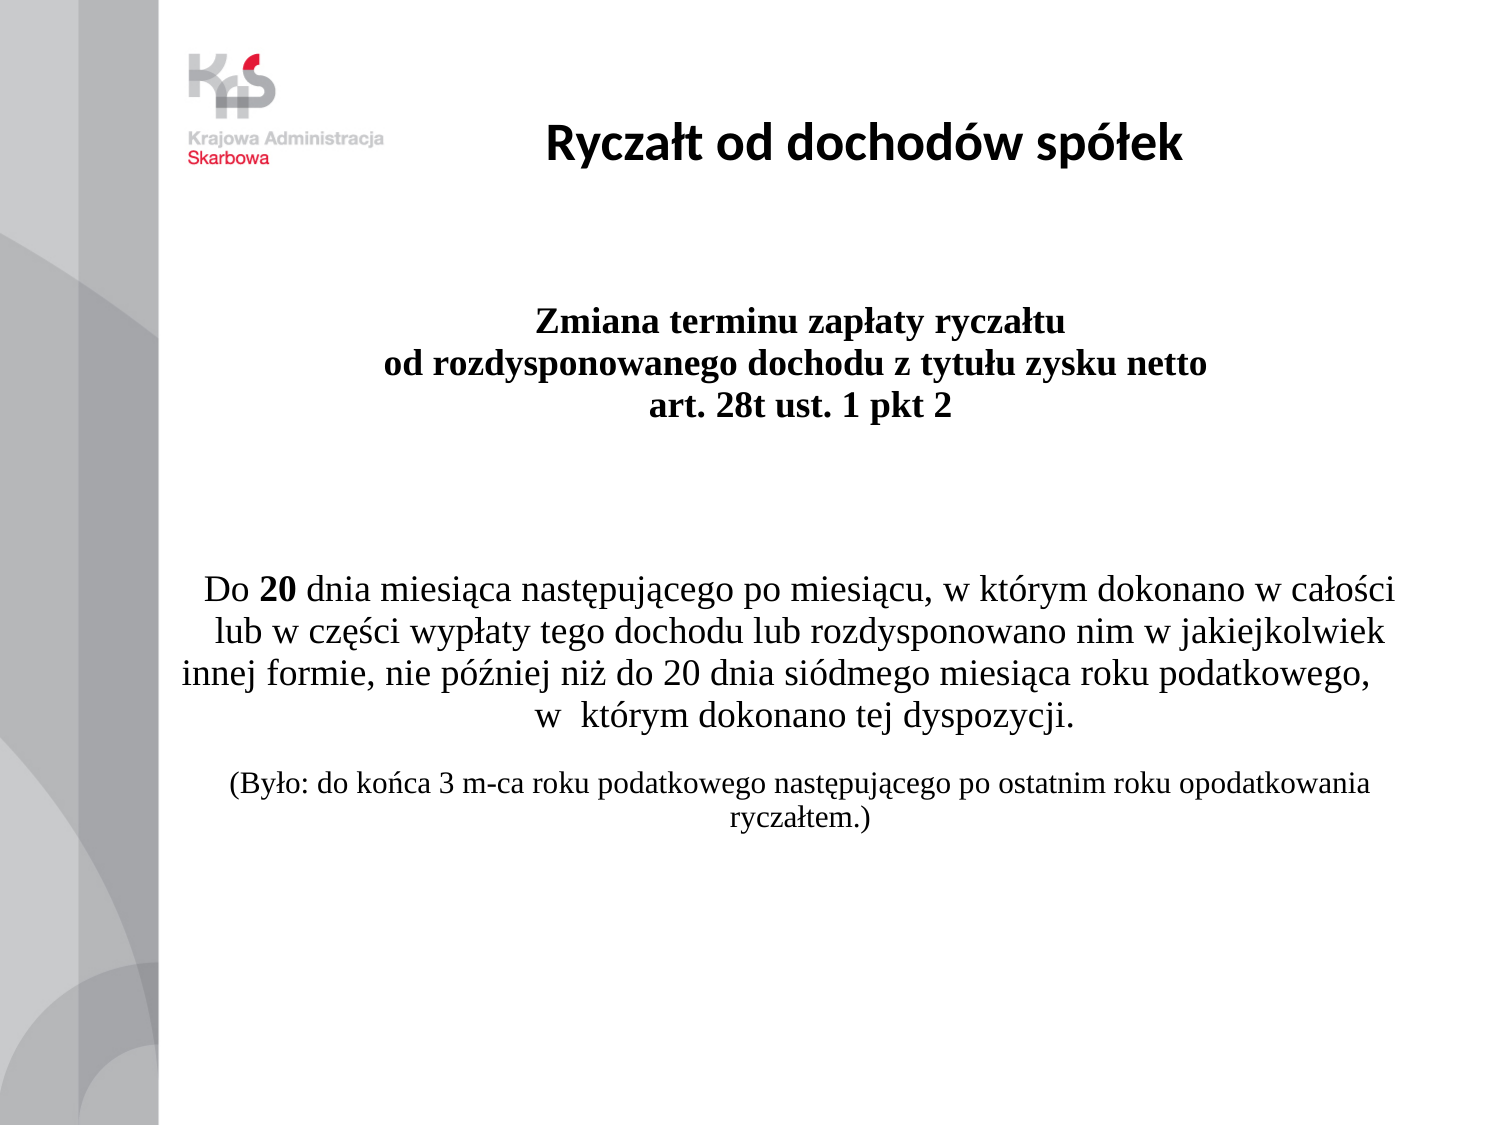

# Ryczałt od dochodów spółek
 Zmiana terminu zapłaty ryczałtu
od rozdysponowanego dochodu z tytułu zysku netto
art. 28t ust. 1 pkt 2
Do 20 dnia miesiąca następującego po miesiącu, w którym dokonano w całości lub w części wypłaty tego dochodu lub rozdysponowano nim w jakiejkolwiek innej formie, nie później niż do 20 dnia siódmego miesiąca roku podatkowego, w którym dokonano tej dyspozycji.
(Było: do końca 3 m-ca roku podatkowego następującego po ostatnim roku opodatkowania ryczałtem.)